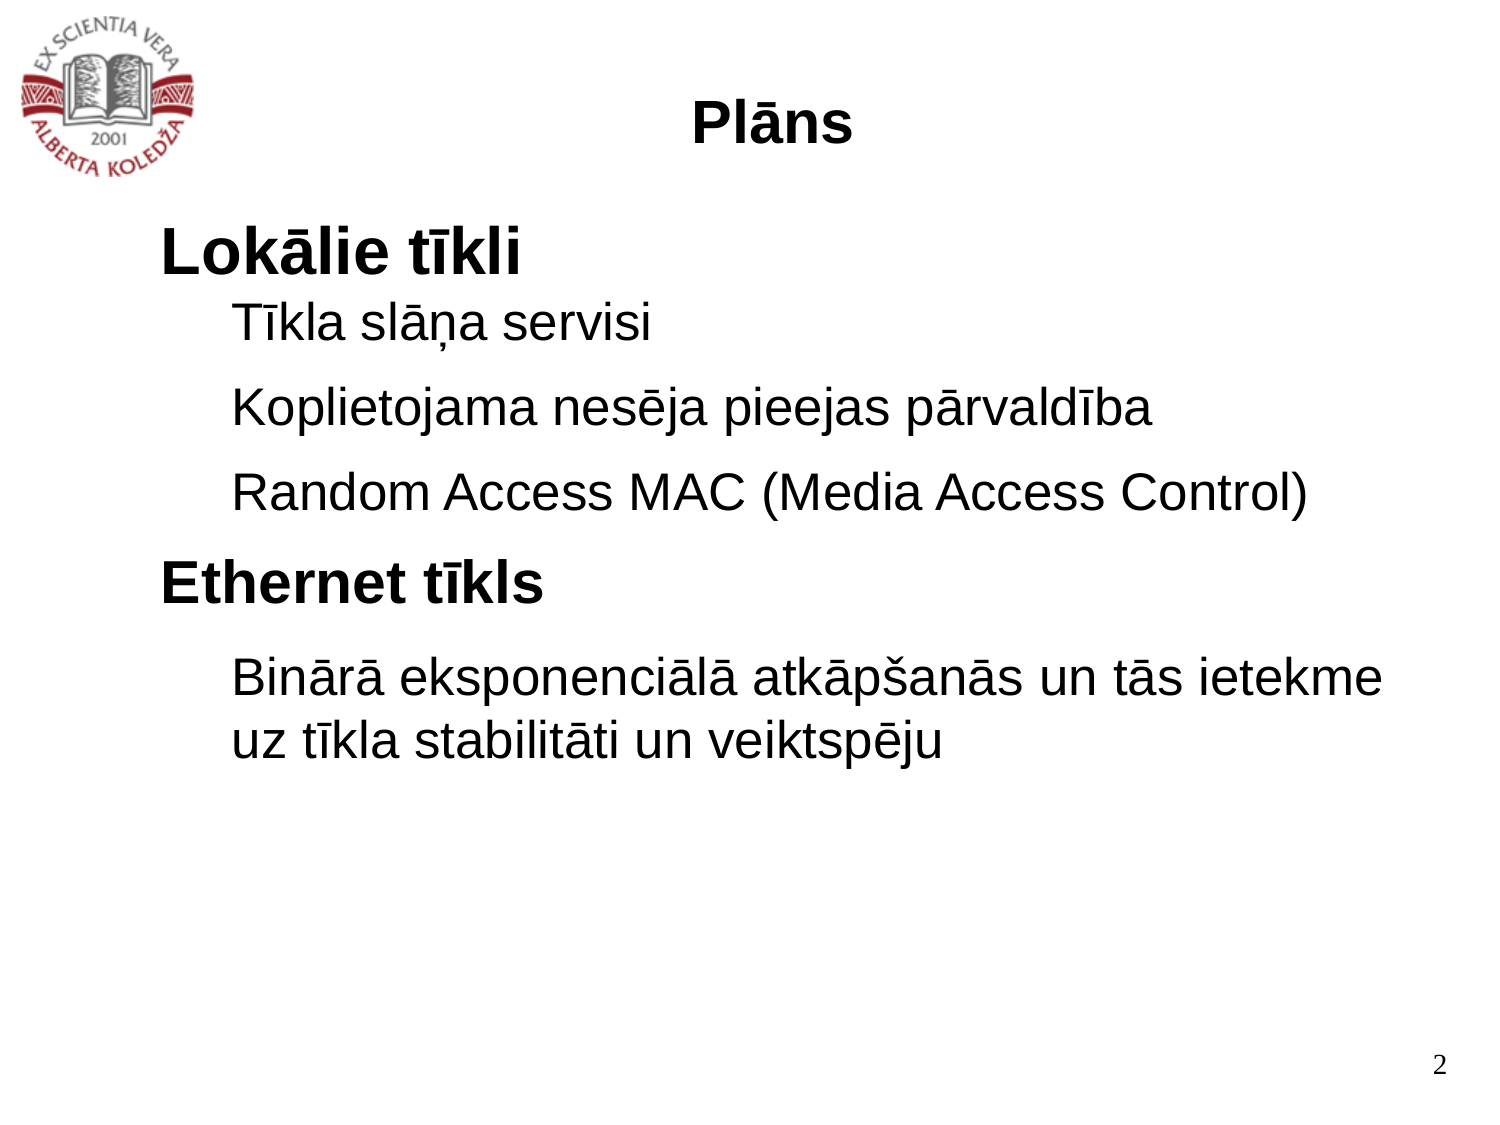

# Plāns
Lokālie tīkli
Tīkla slāņa servisi
Koplietojama nesēja pieejas pārvaldība
Random Access MAC (Media Access Control)
Ethernet tīkls
Binārā eksponenciālā atkāpšanās un tās ietekme uz tīkla stabilitāti un veiktspēju
1